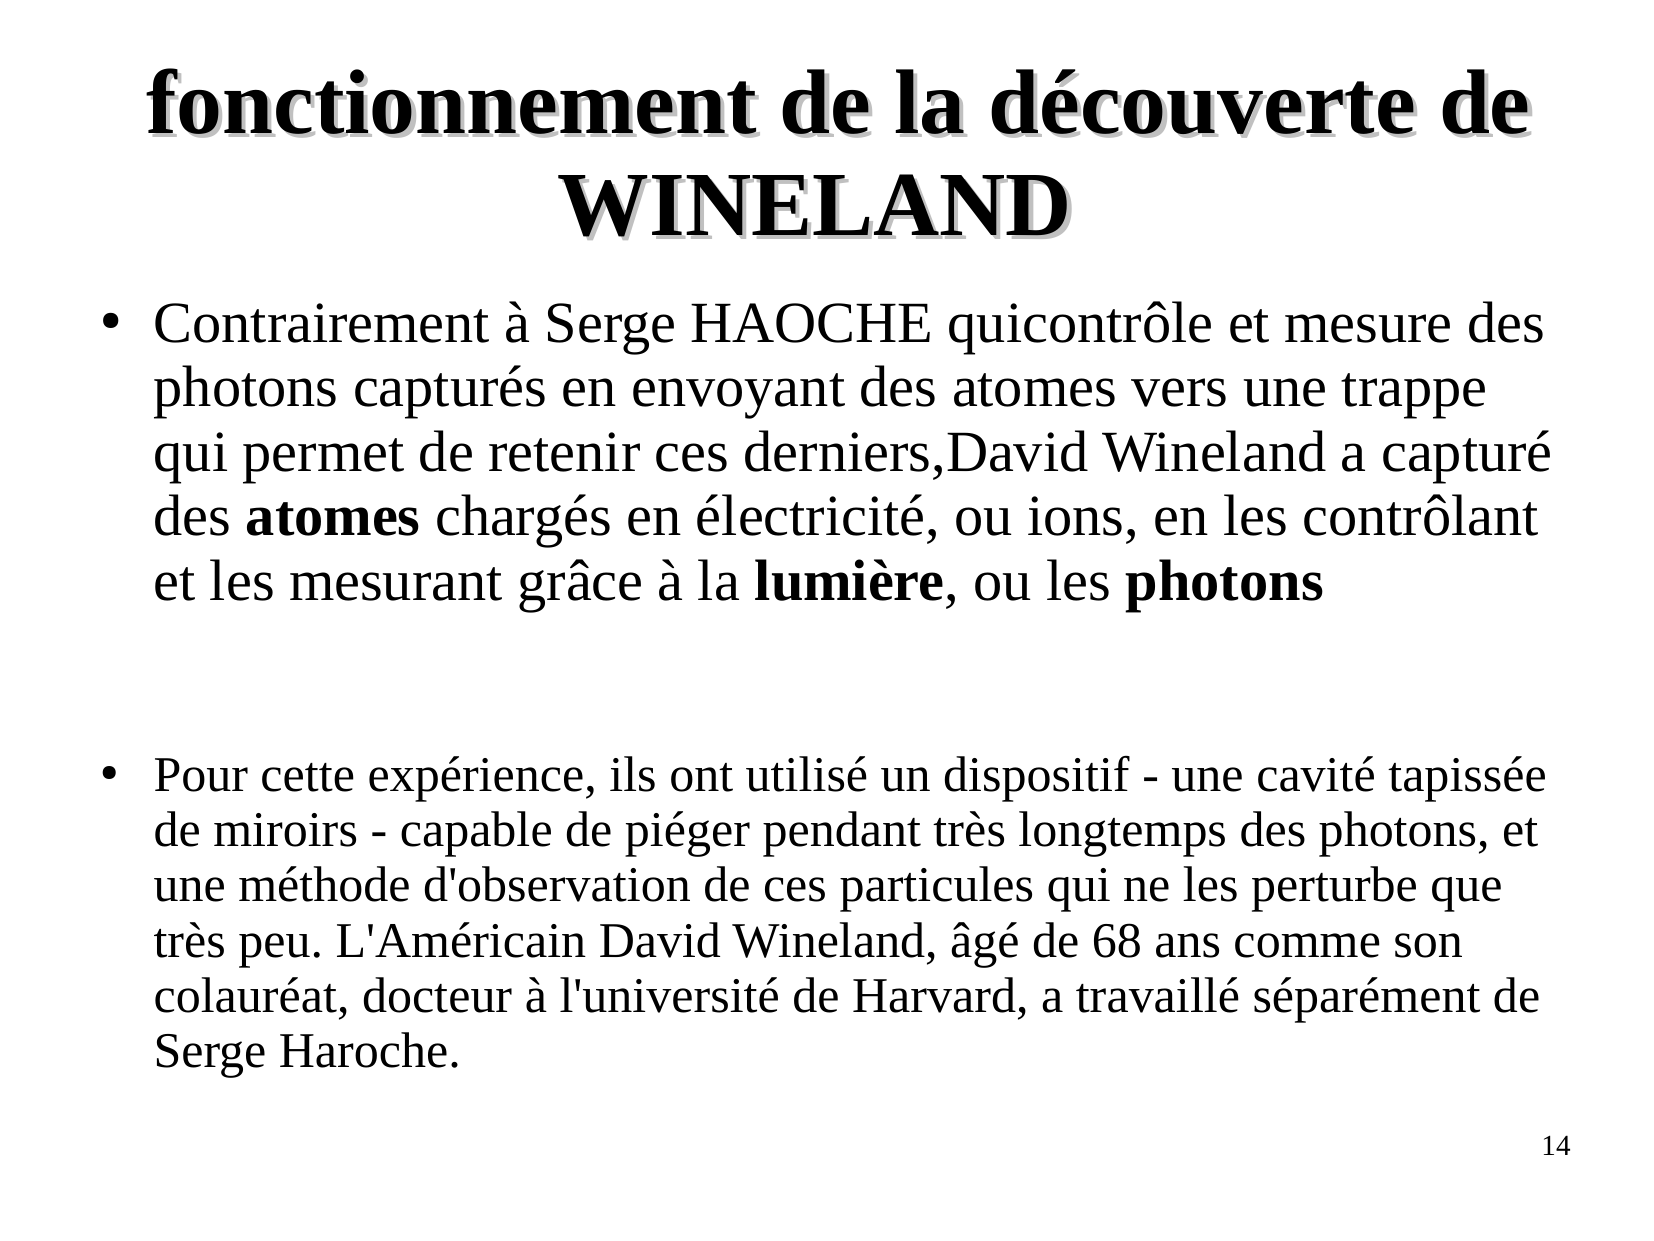

# fonctionnement de la découverte de WINELAND
Contrairement à Serge HAOCHE quicontrôle et mesure des photons capturés en envoyant des atomes vers une trappe qui permet de retenir ces derniers,David Wineland a capturé des atomes chargés en électricité, ou ions, en les contrôlant et les mesurant grâce à la lumière, ou les photons
Pour cette expérience, ils ont utilisé un dispositif - une cavité tapissée de miroirs - capable de piéger pendant très longtemps des photons, et une méthode d'observation de ces particules qui ne les perturbe que très peu. L'Américain David Wineland, âgé de 68 ans comme son colauréat, docteur à l'université de Harvard, a travaillé séparément de Serge Haroche.
14